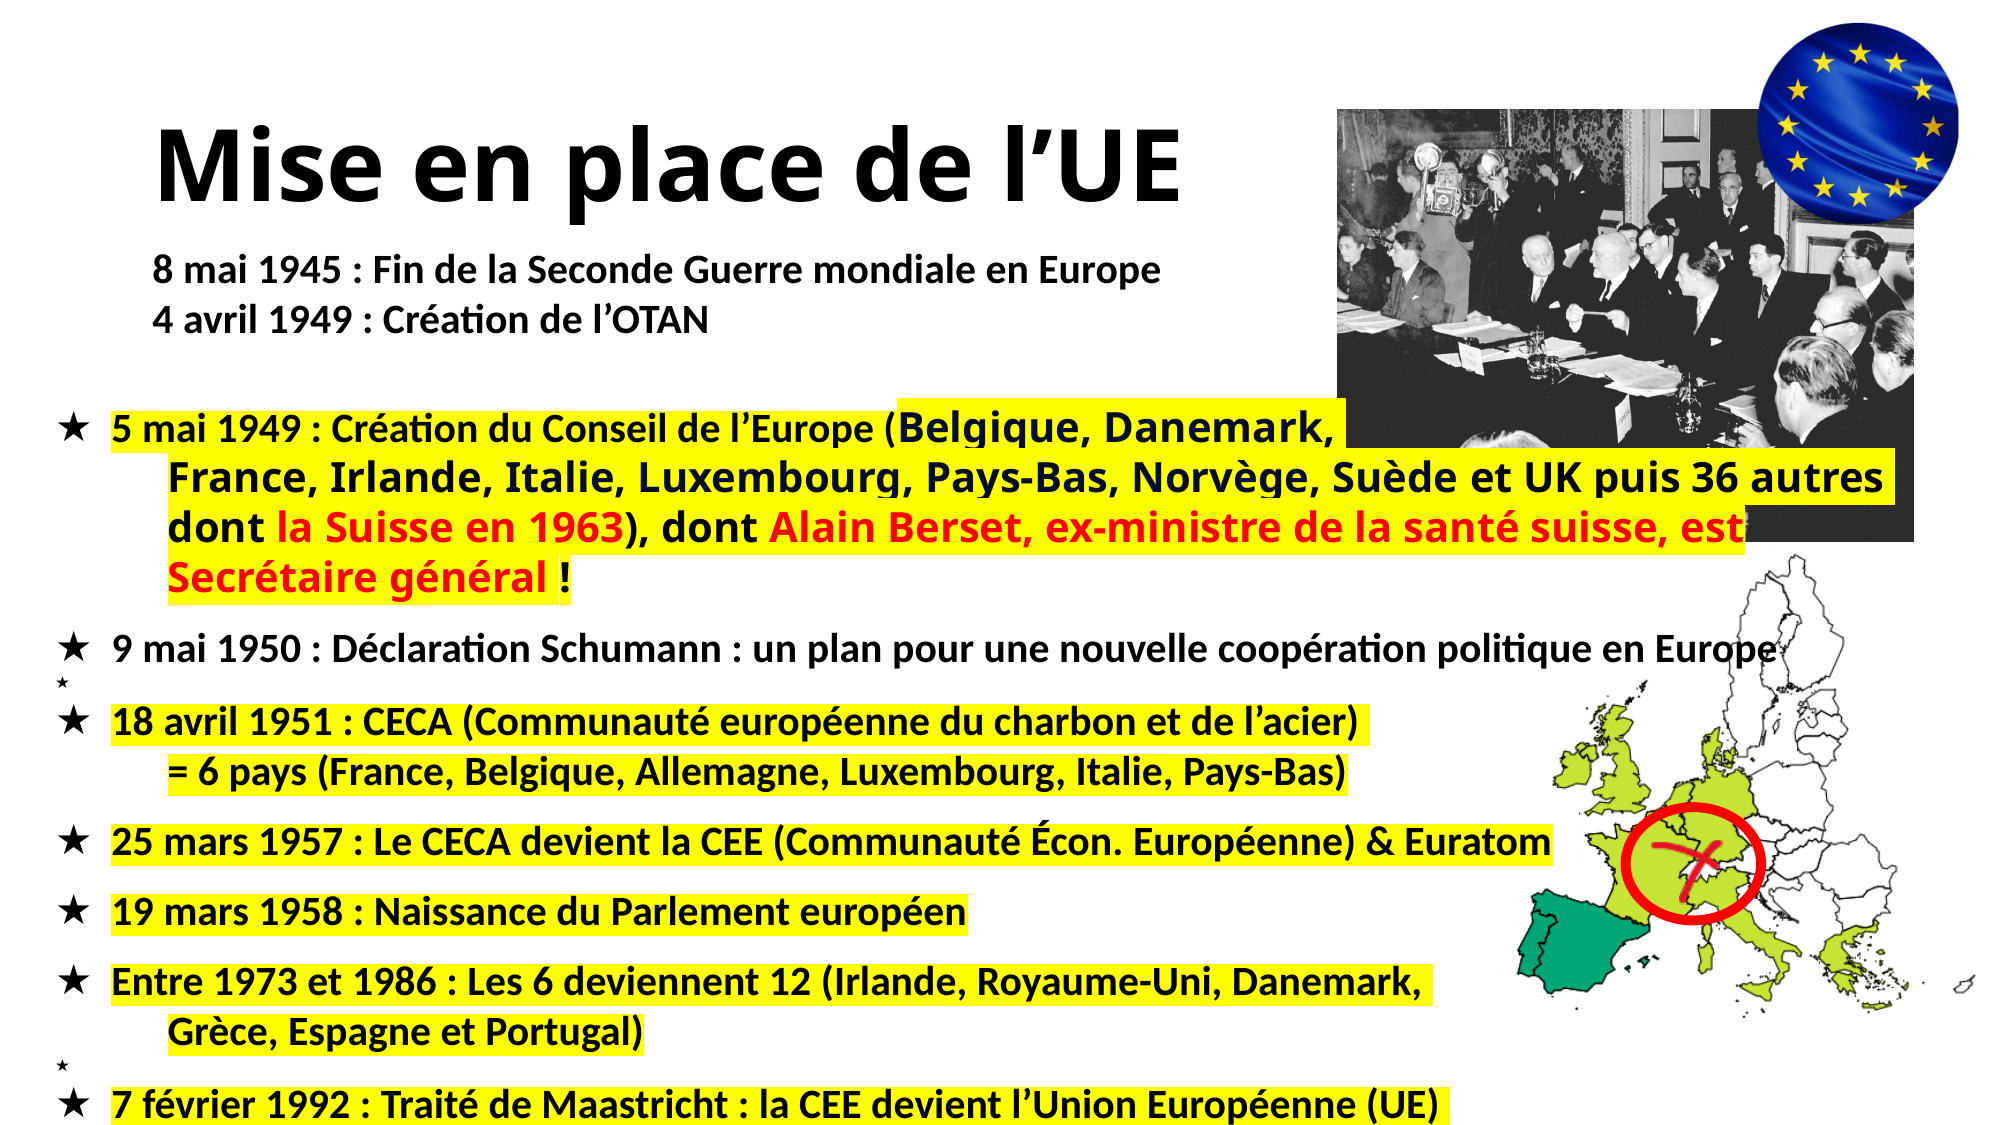

# Mise en place de l’UE
8 mai 1945 : Fin de la Seconde Guerre mondiale en Europe
4 avril 1949 : Création de l’OTAN
5 mai 1949 : Création du Conseil de l’Europe (Belgique, Danemark,
France, Irlande, Italie, Luxembourg, Pays-Bas, Norvège, Suède et UK puis 36 autres
dont la Suisse en 1963), dont Alain Berset, ex-ministre de la santé suisse, est Secrétaire général !
9 mai 1950 : Déclaration Schumann : un plan pour une nouvelle coopération politique en Europe
18 avril 1951 : CECA (Communauté européenne du charbon et de l’acier)
= 6 pays (France, Belgique, Allemagne, Luxembourg, Italie, Pays-Bas)
25 mars 1957 : Le CECA devient la CEE (Communauté Écon. Européenne) & Euratom
19 mars 1958 : Naissance du Parlement européen
Entre 1973 et 1986 : Les 6 deviennent 12 (Irlande, Royaume-Uni, Danemark,
Grèce, Espagne et Portugal)
7 février 1992 : Traité de Maastricht : la CEE devient l’Union Européenne (UE)
et parmi les 4 pays de l’AELE (N, I, L, CH), seule la Suisse dit NON à l’EEE (espace économique européen).